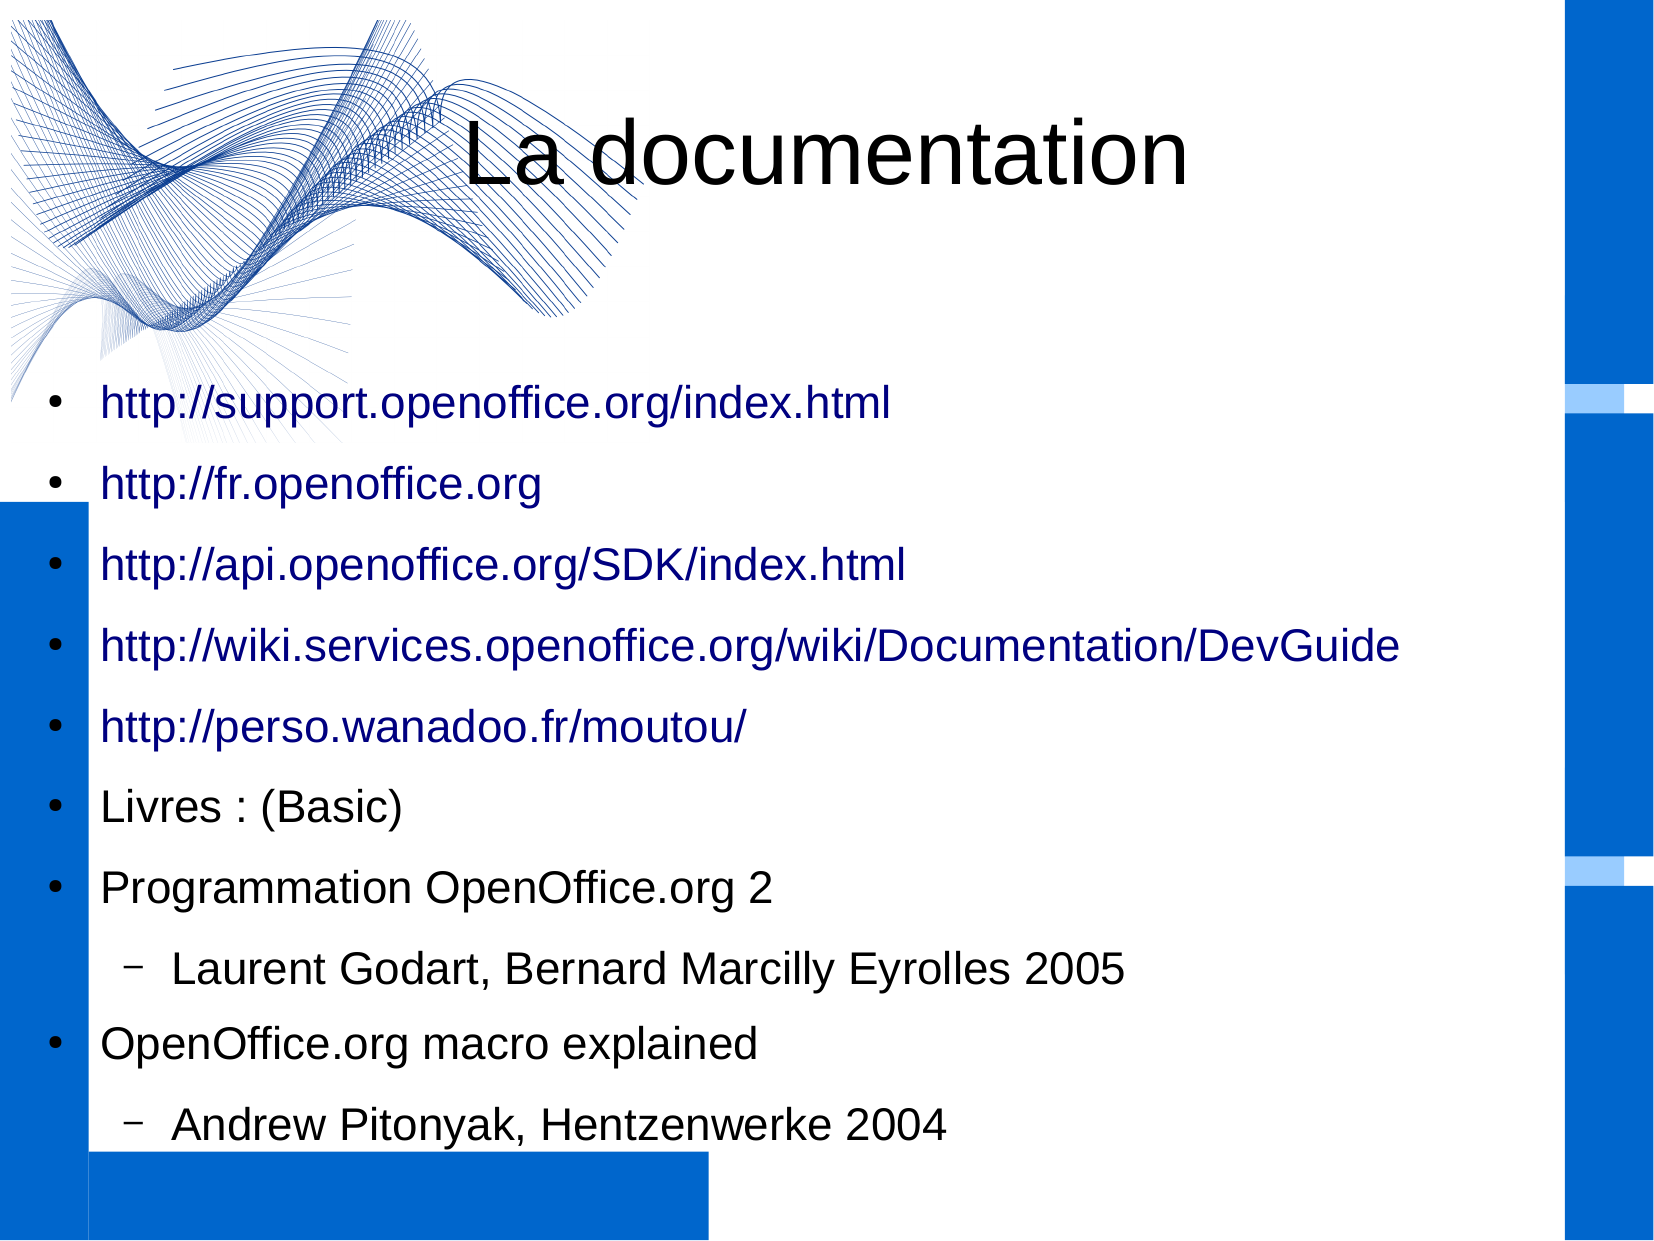

# La documentation
http://support.openoffice.org/index.html
http://fr.openoffice.org
http://api.openoffice.org/SDK/index.html
http://wiki.services.openoffice.org/wiki/Documentation/DevGuide
http://perso.wanadoo.fr/moutou/
Livres : (Basic)
Programmation OpenOffice.org 2
Laurent Godart, Bernard Marcilly Eyrolles 2005
OpenOffice.org macro explained
Andrew Pitonyak, Hentzenwerke 2004